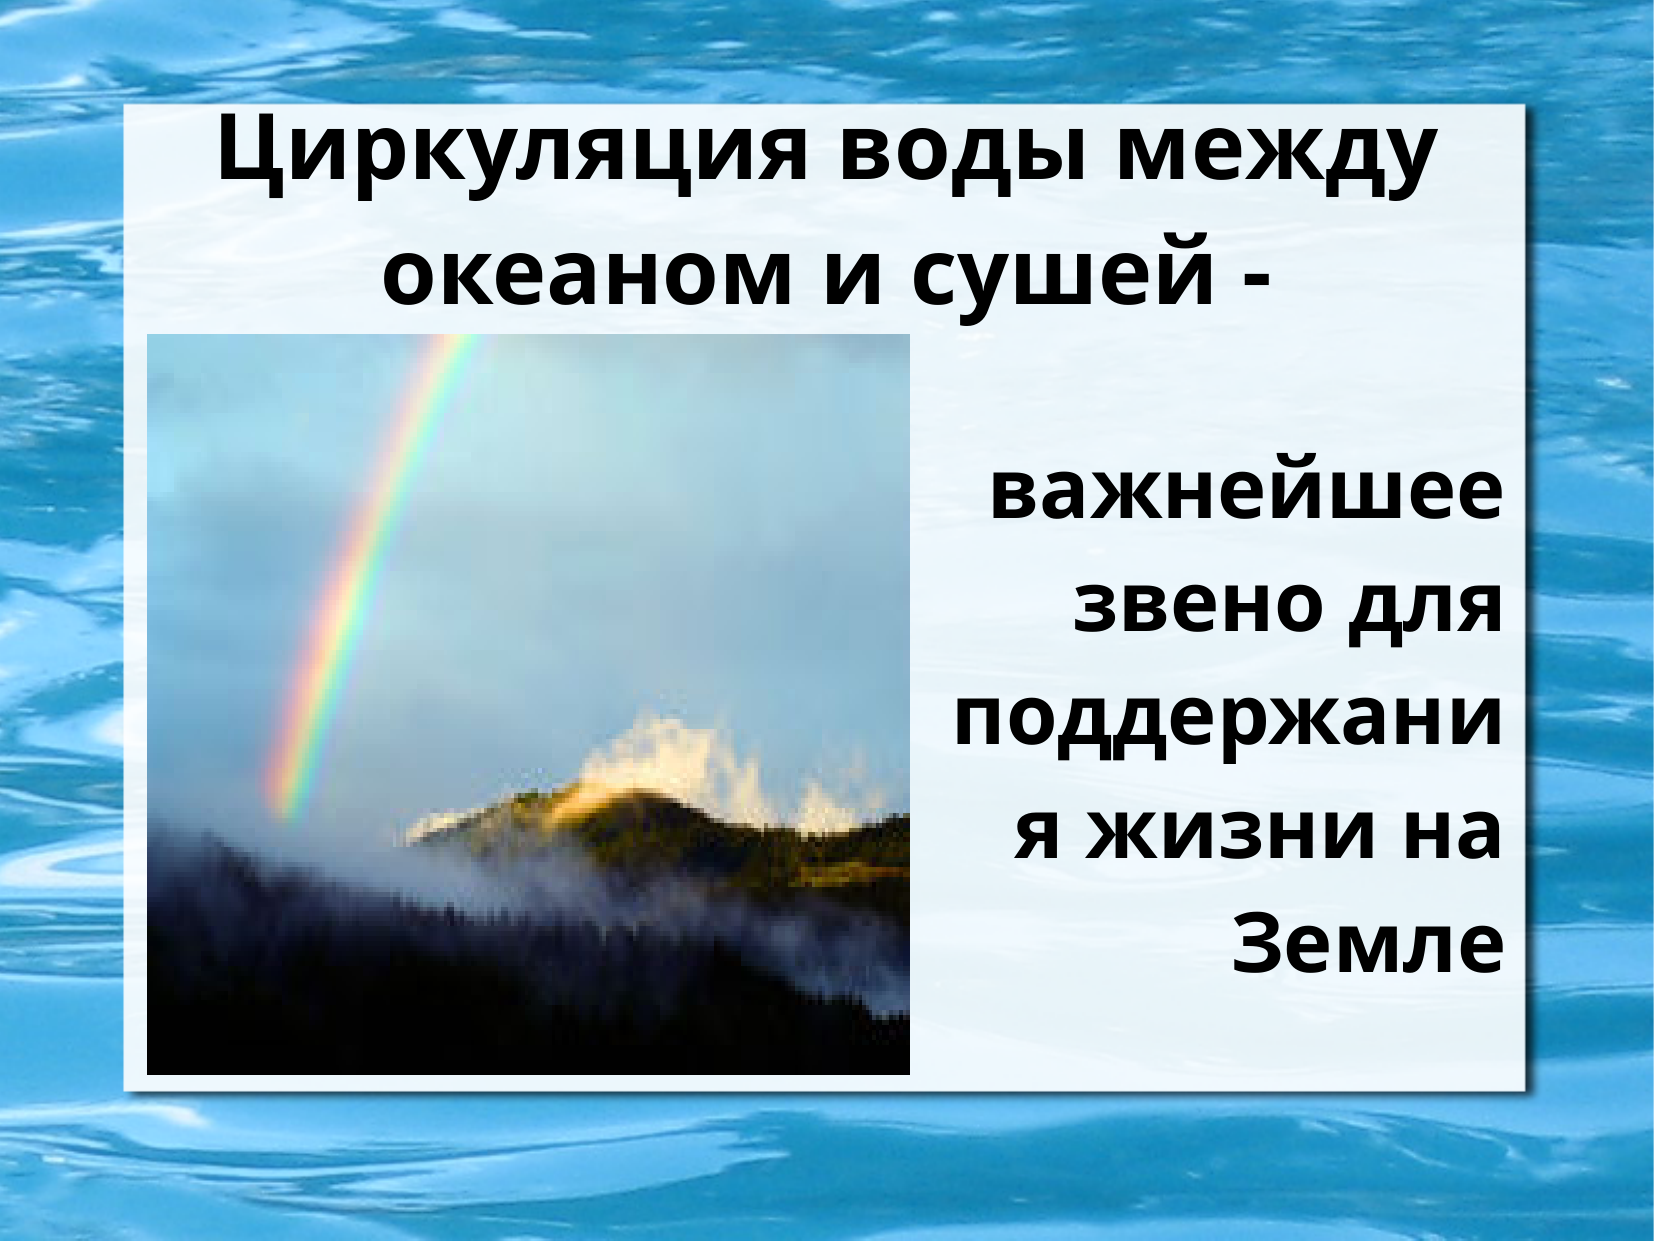

# Циркуляция воды между океаном и сушей -
важнейшее звено для поддержания жизни на Земле